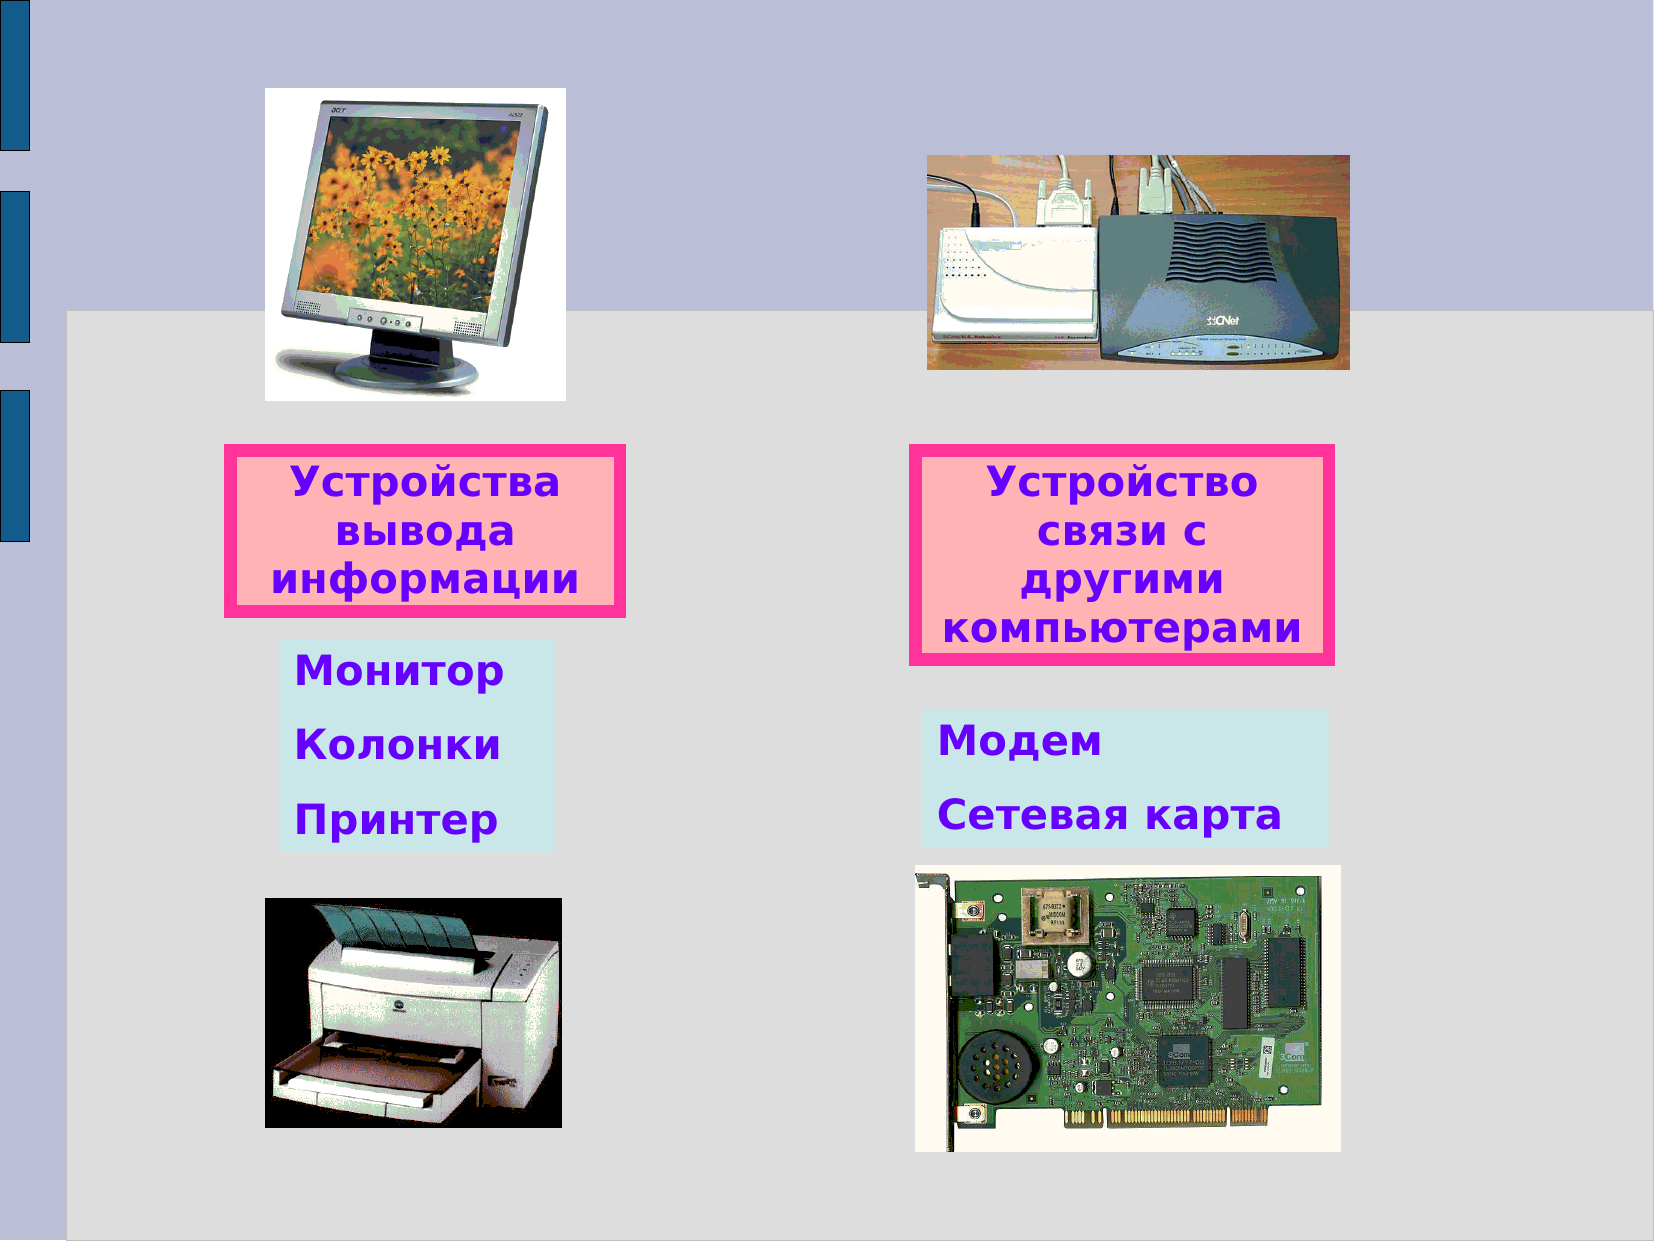

Устройства вывода информации
Монитор
Колонки
Принтер
Устройство связи с другими компьютерами
Модем
Сетевая карта